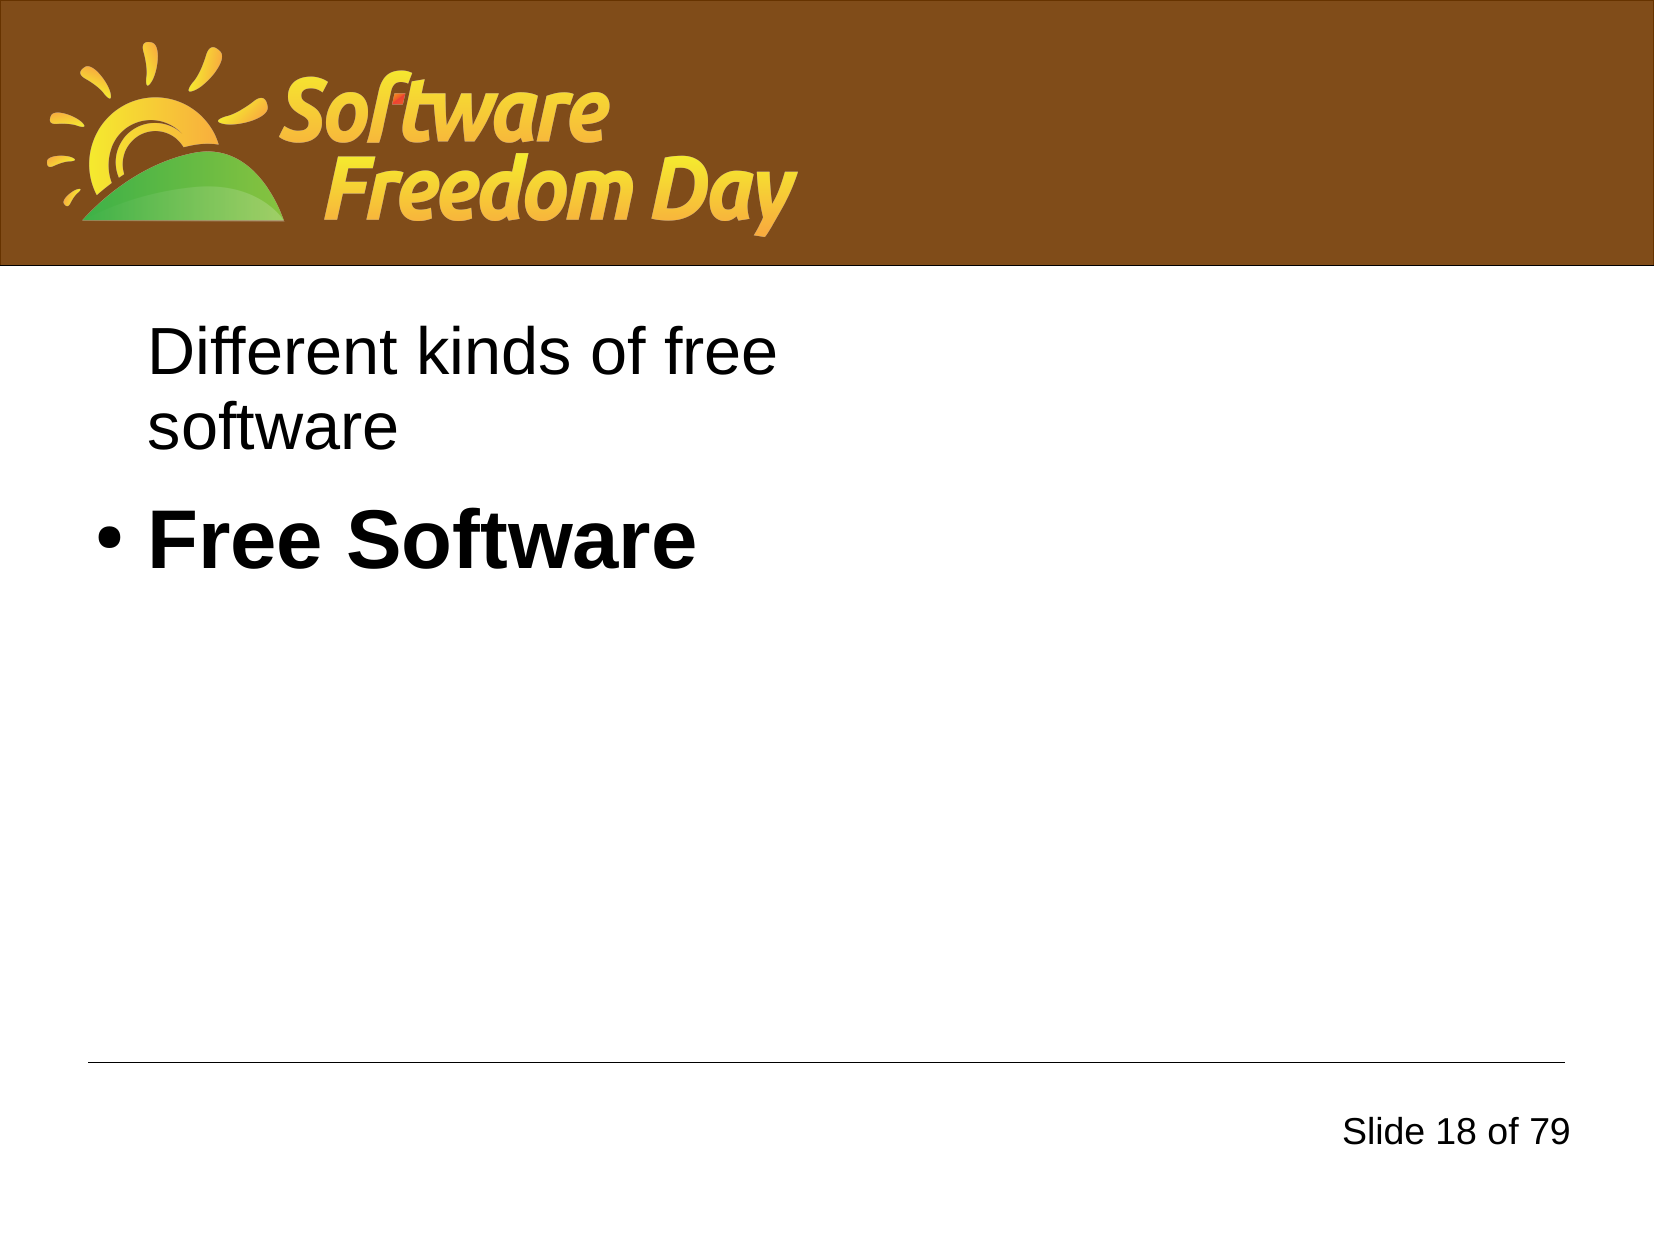

#
Different kinds of free software
Free Software
18